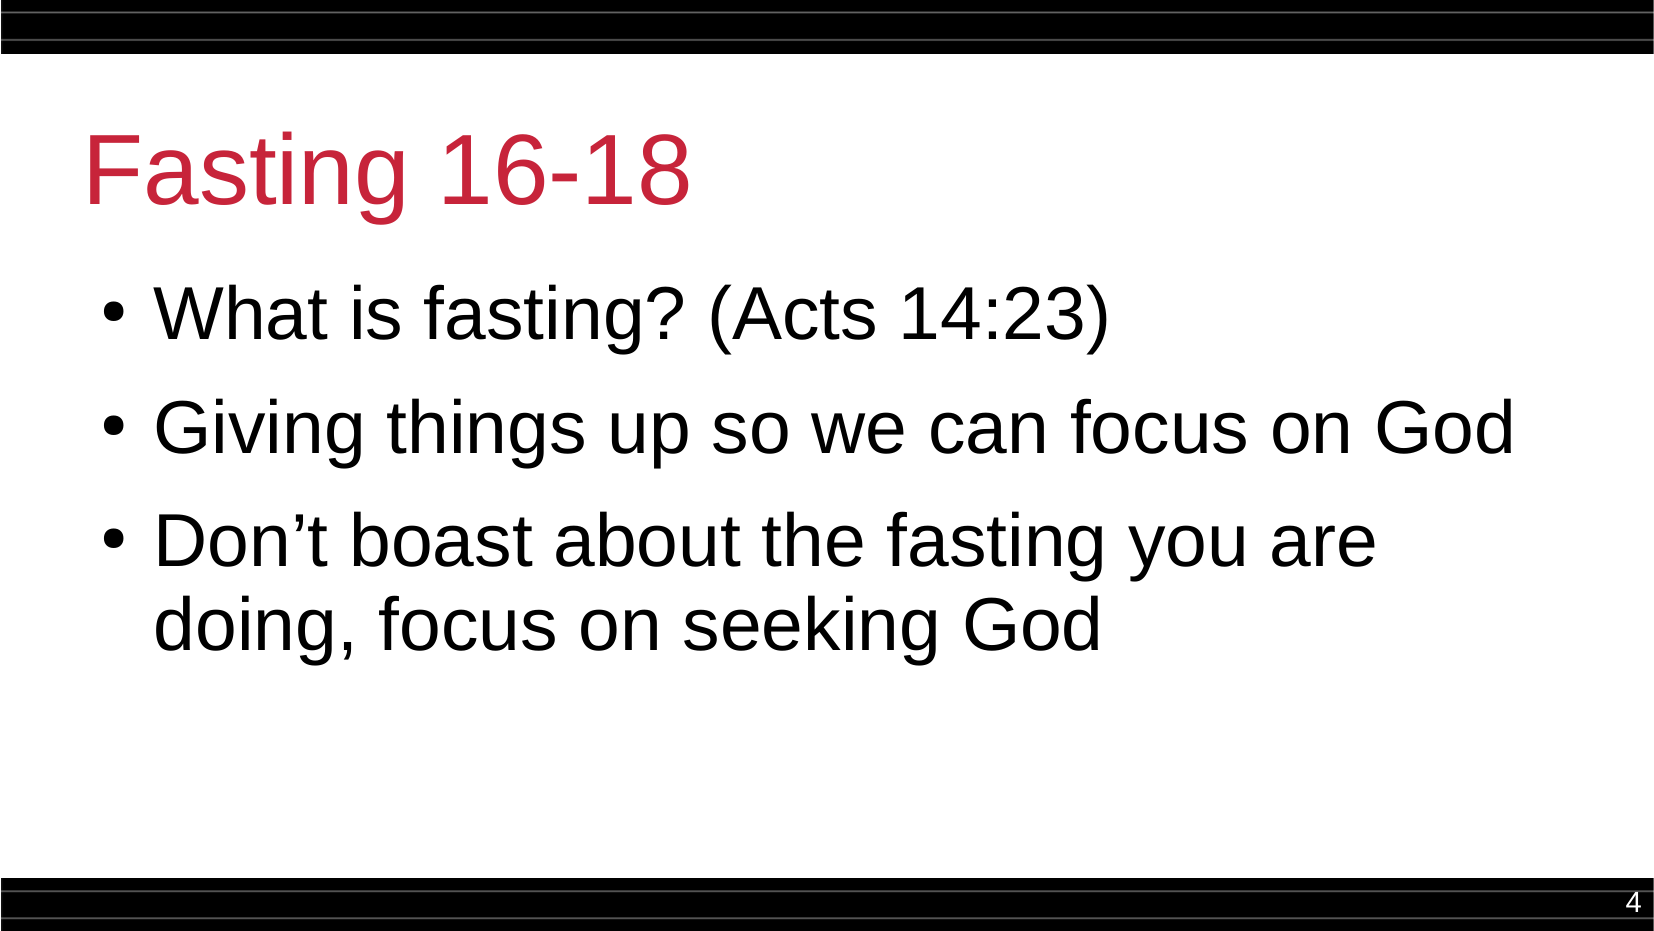

# Fasting 16-18
What is fasting? (Acts 14:23)
Giving things up so we can focus on God
Don’t boast about the fasting you are doing, focus on seeking God